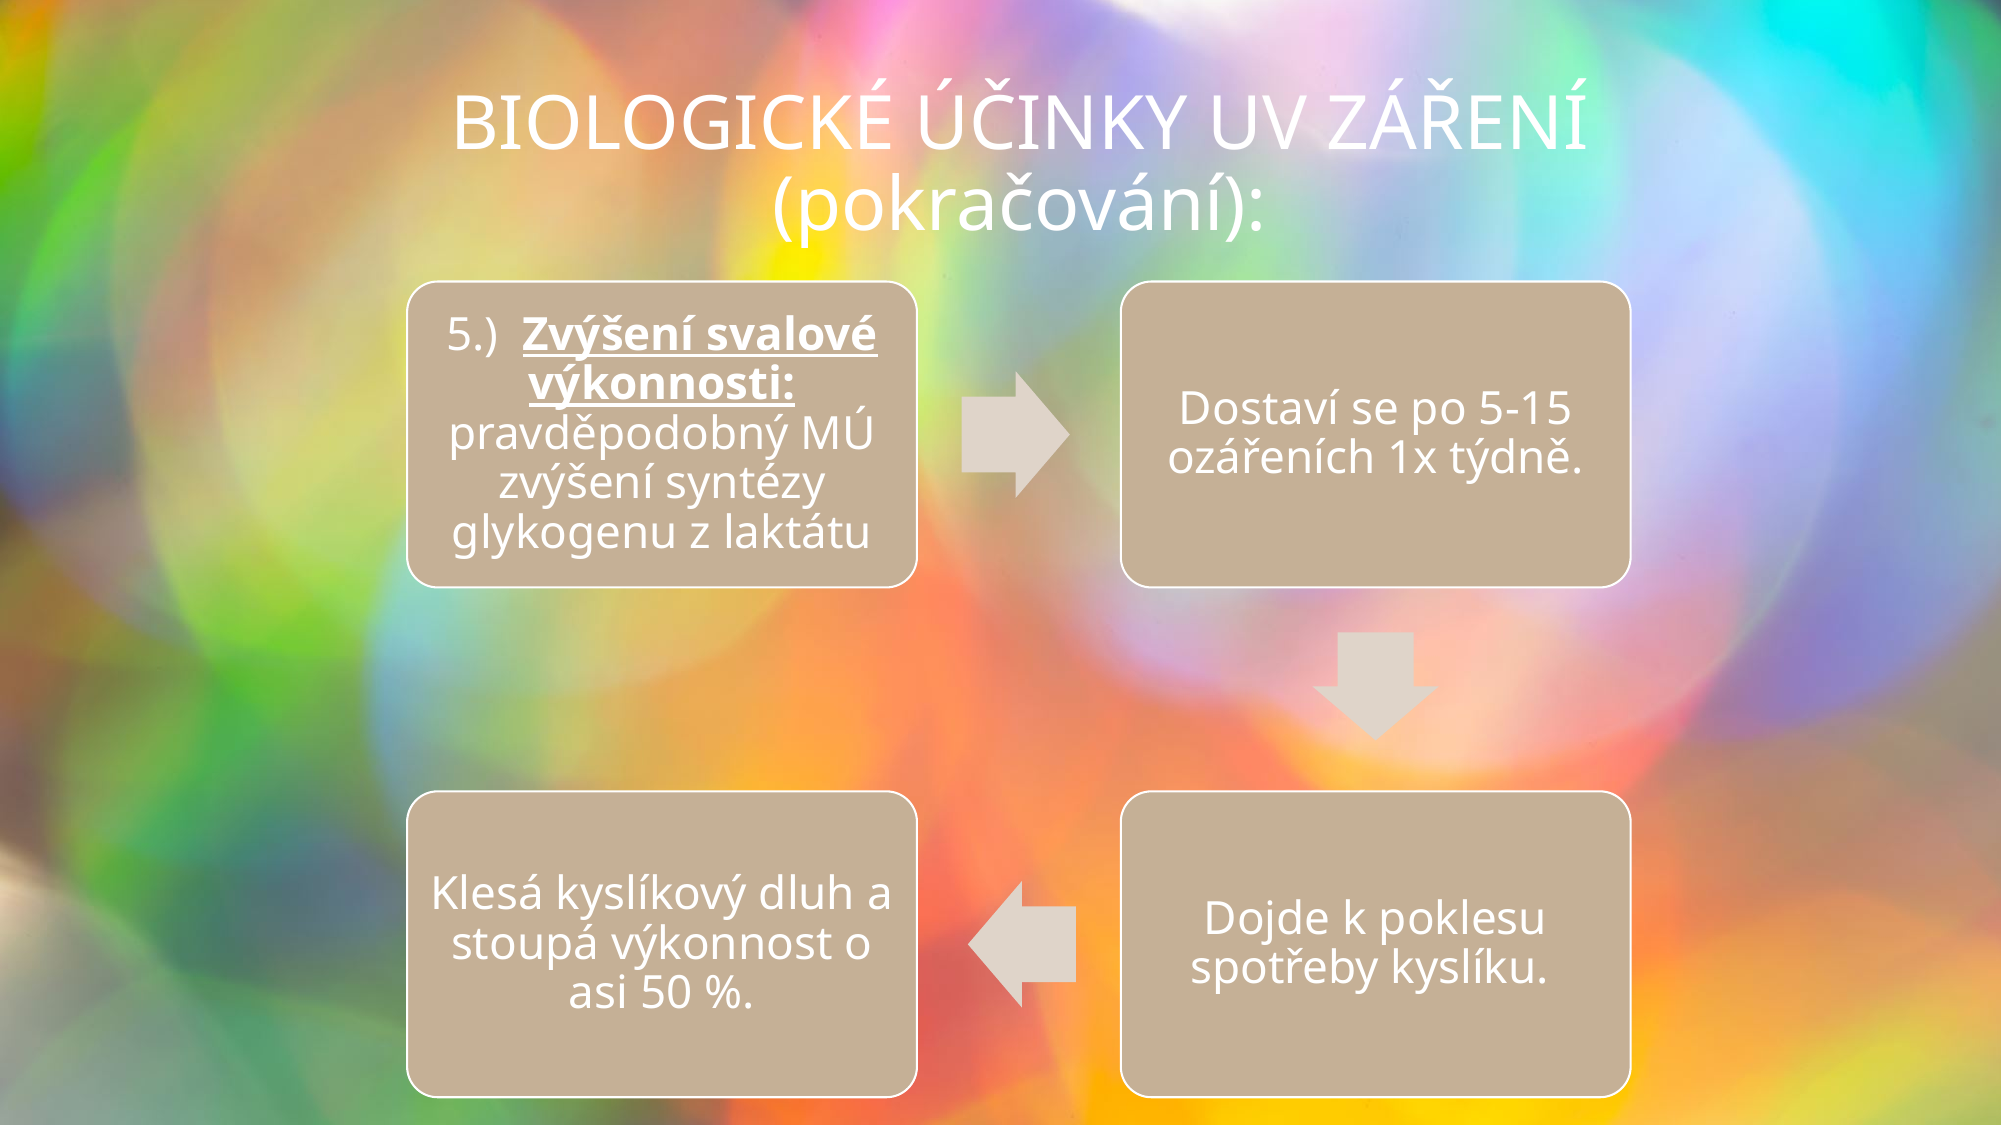

# BIOLOGICKÉ ÚČINKY UV ZÁŘENÍ (pokračování):
5.)  Zvýšení svalové výkonnosti: pravděpodobný MÚ zvýšení syntézy glykogenu z laktátu
Dostaví se po 5-15 ozářeních 1x týdně.
Klesá kyslíkový dluh a stoupá výkonnost o asi 50 %.
Dojde k poklesu spotřeby kyslíku.